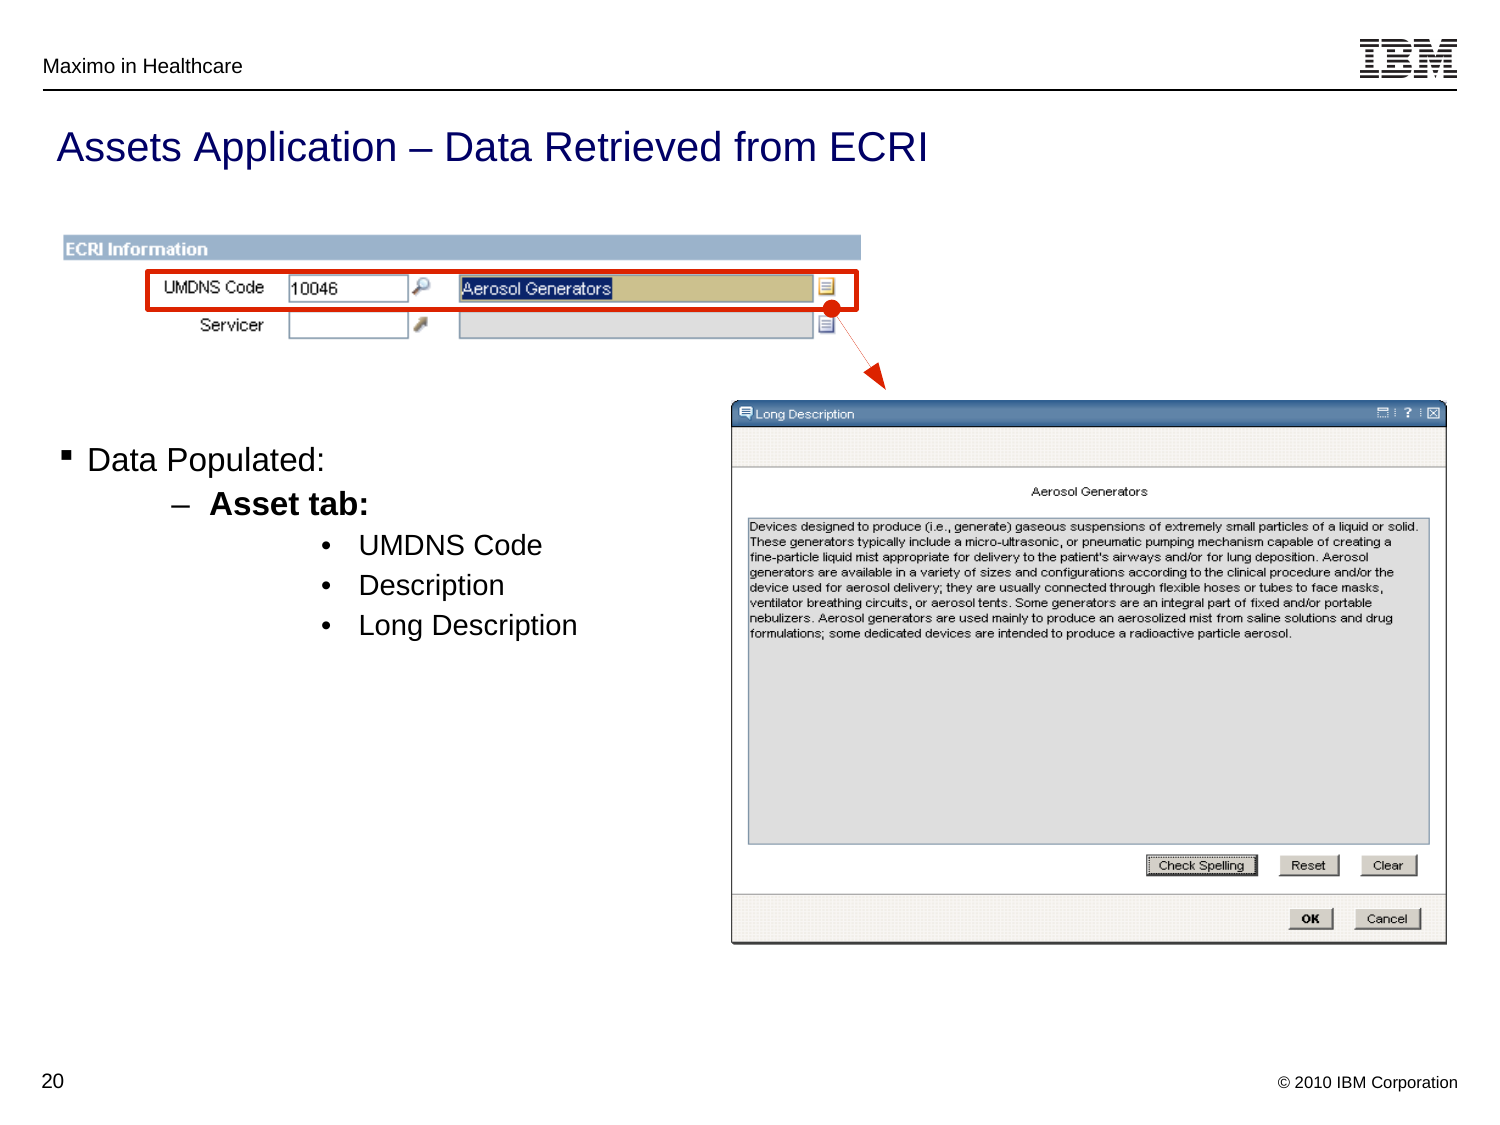

# Assets Application – Data Retrieved from ECRI
Data Populated:
Asset tab:
UMDNS Code
Description
Long Description